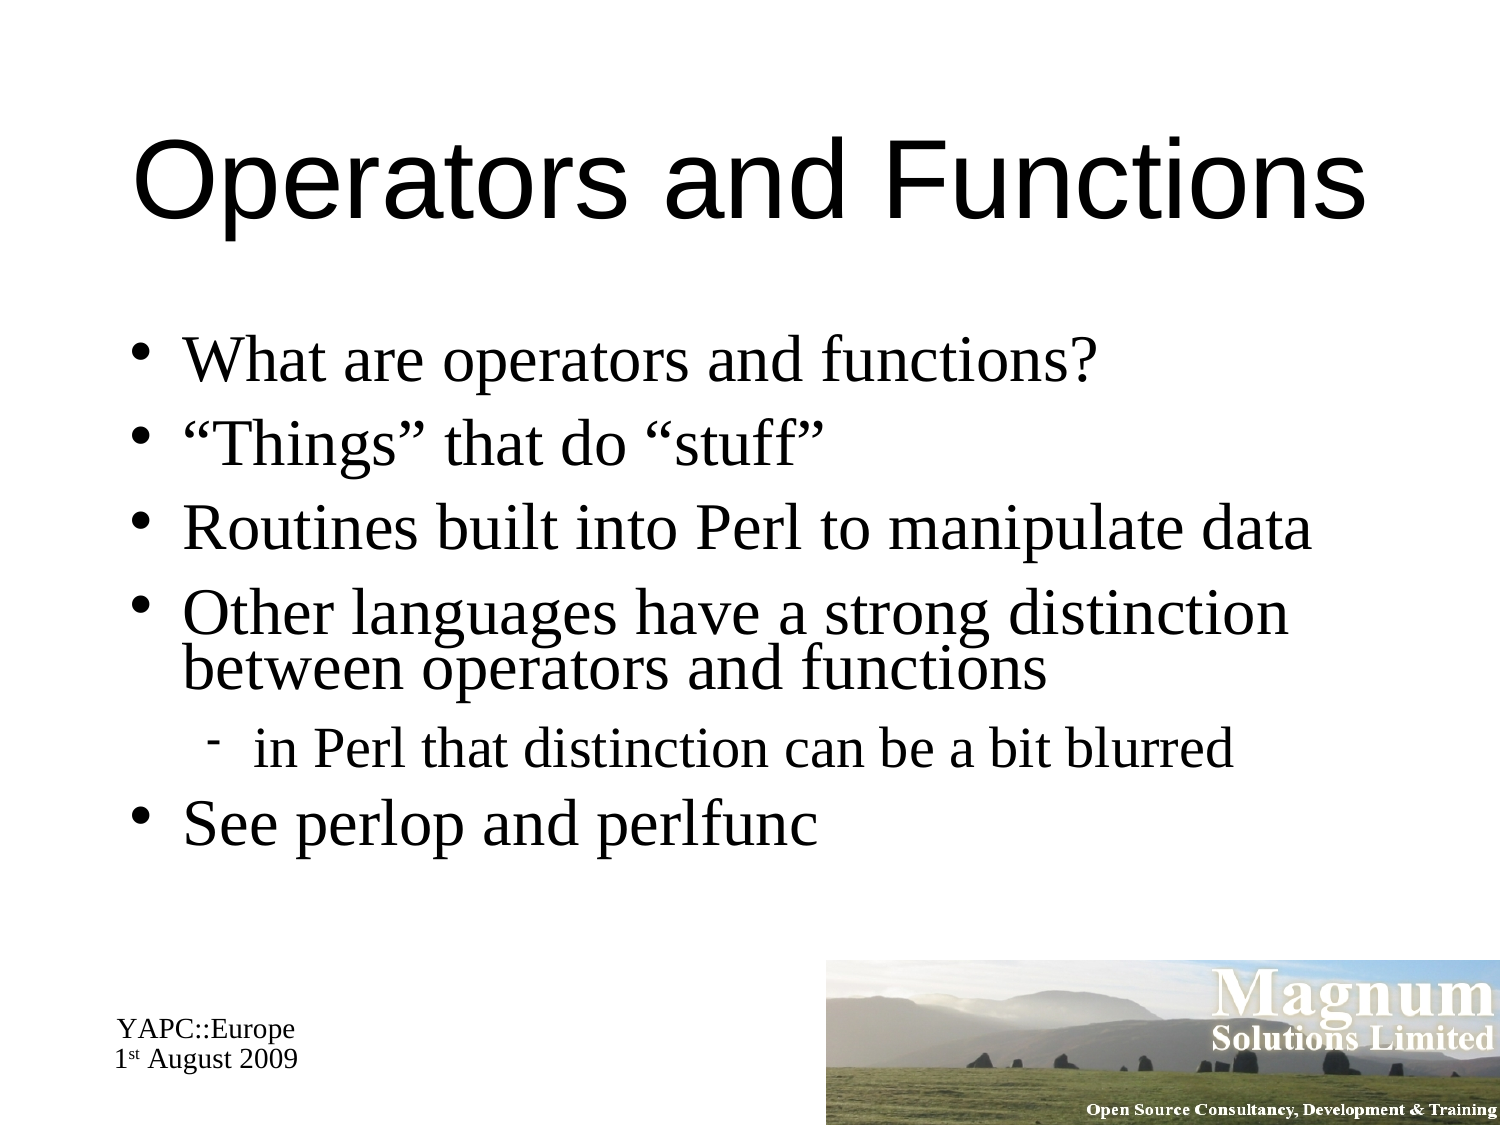

# Operators and Functions
What are operators and functions?
“Things” that do “stuff”
Routines built into Perl to manipulate data
Other languages have a strong distinction between operators and functions
in Perl that distinction can be a bit blurred
See perlop and perlfunc
52